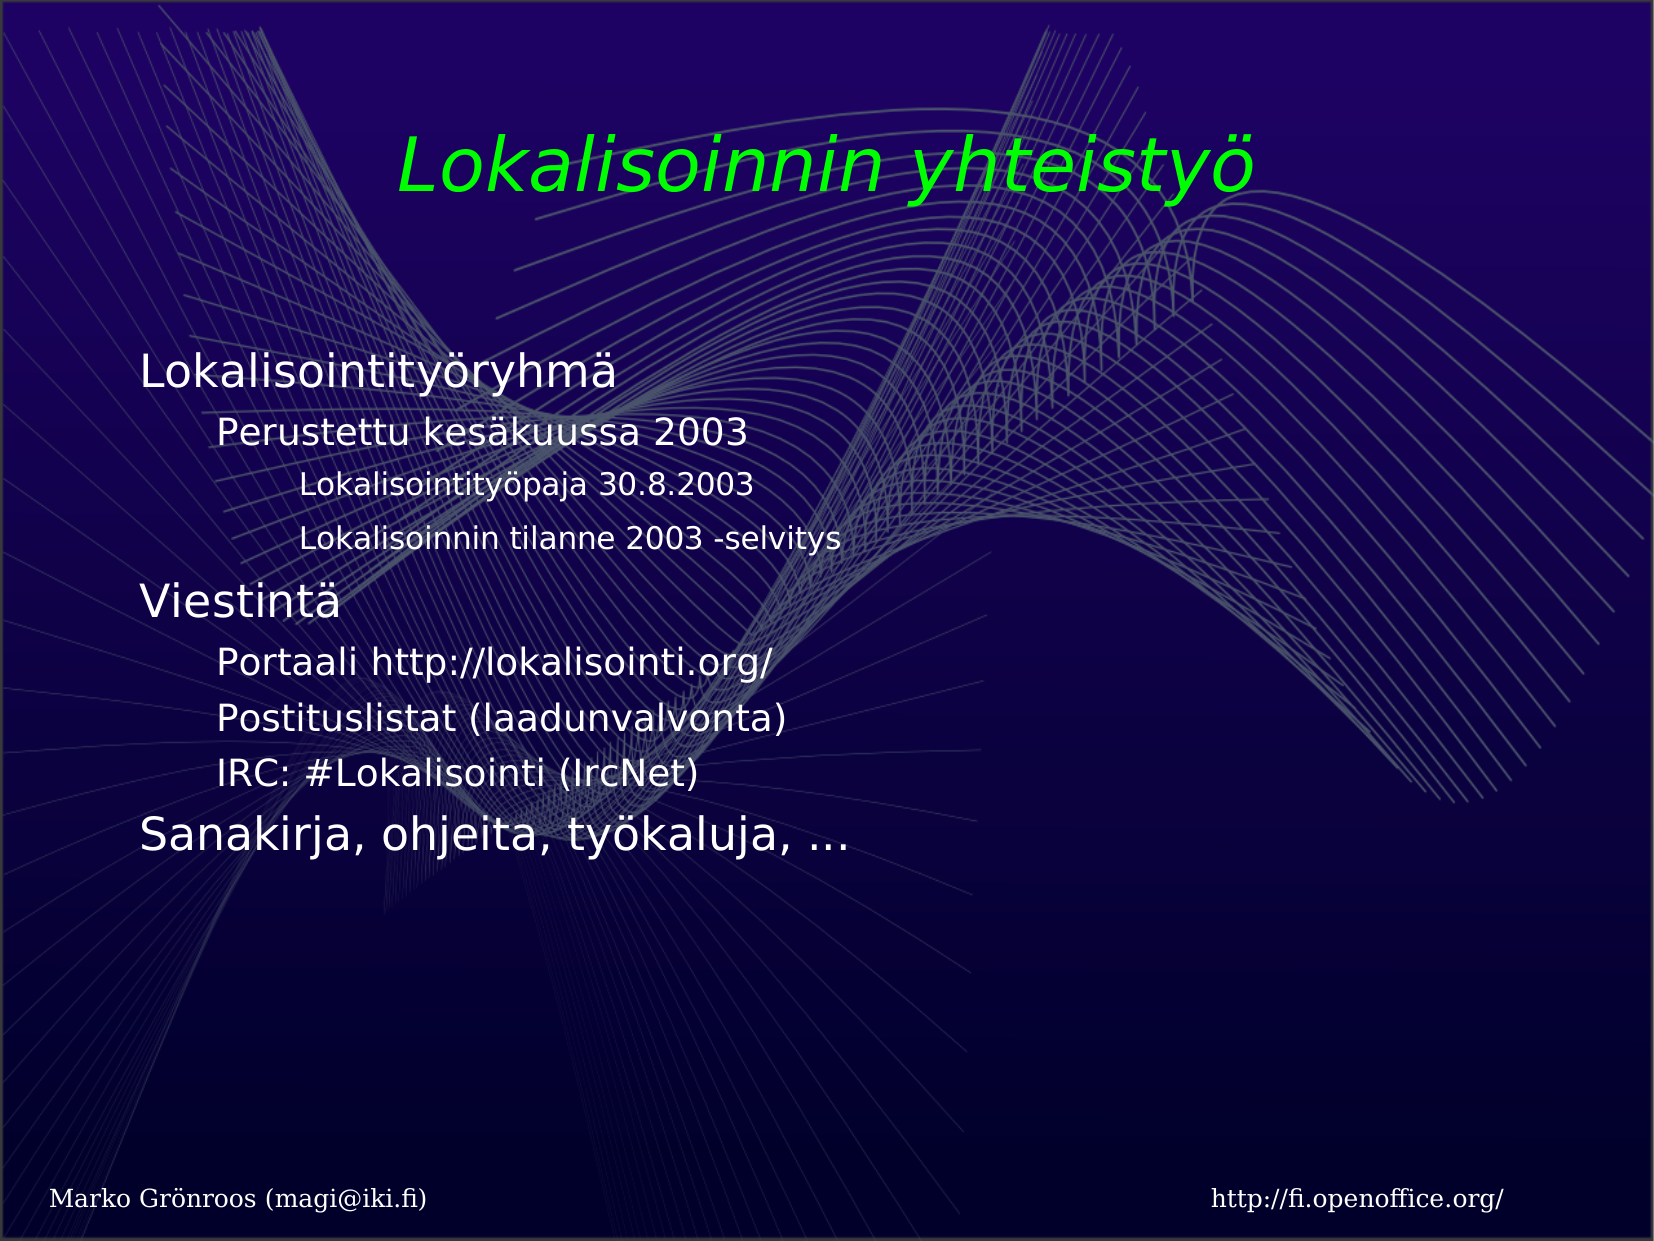

# Lokalisoinnin yhteistyö
Lokalisointityöryhmä
Perustettu kesäkuussa 2003
Lokalisointityöpaja 30.8.2003
Lokalisoinnin tilanne 2003 -selvitys
Viestintä
Portaali http://lokalisointi.org/
Postituslistat (laadunvalvonta)
IRC: #Lokalisointi (IrcNet)
Sanakirja, ohjeita, työkaluja, ...